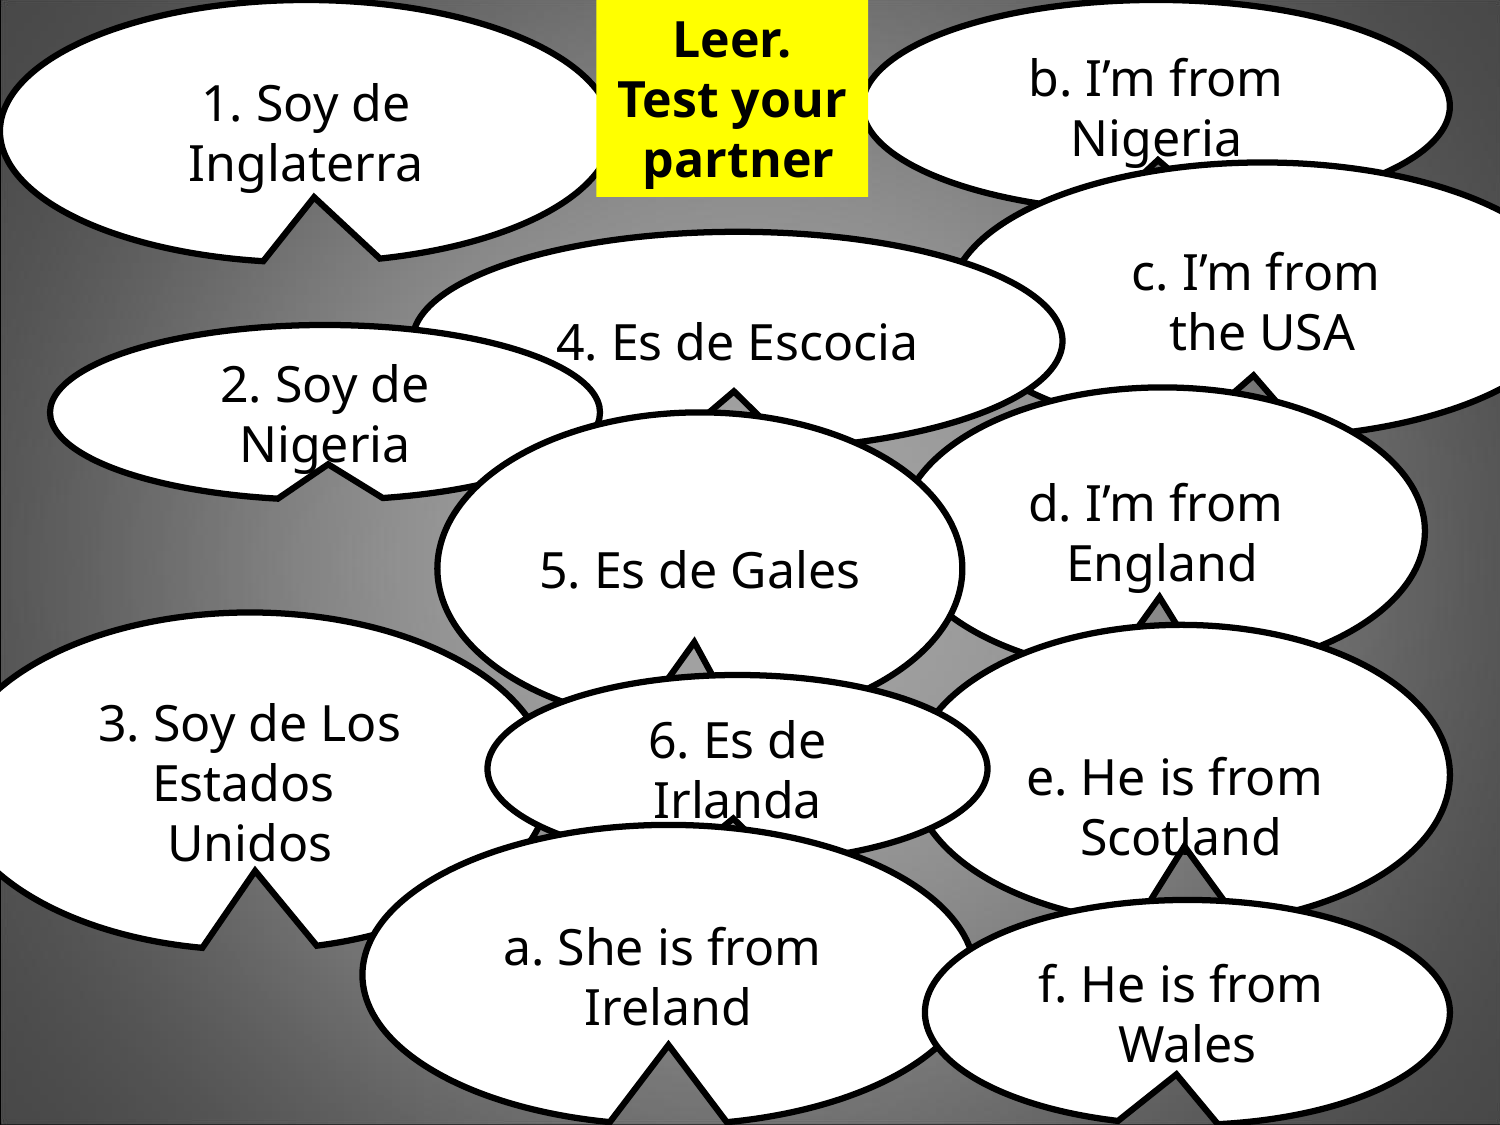

1. Soy de Inglaterra
Leer.
Test your
 partner
b. I’m from Nigeria
c. I’m from
the USA
4. Es de Escocia
2. Soy de Nigeria
d. I’m from
England
5. Es de Gales
3. Soy de Los Estados
Unidos
e. He is from
Scotland
6. Es de Irlanda
a. She is from
Ireland
f. He is from
Wales